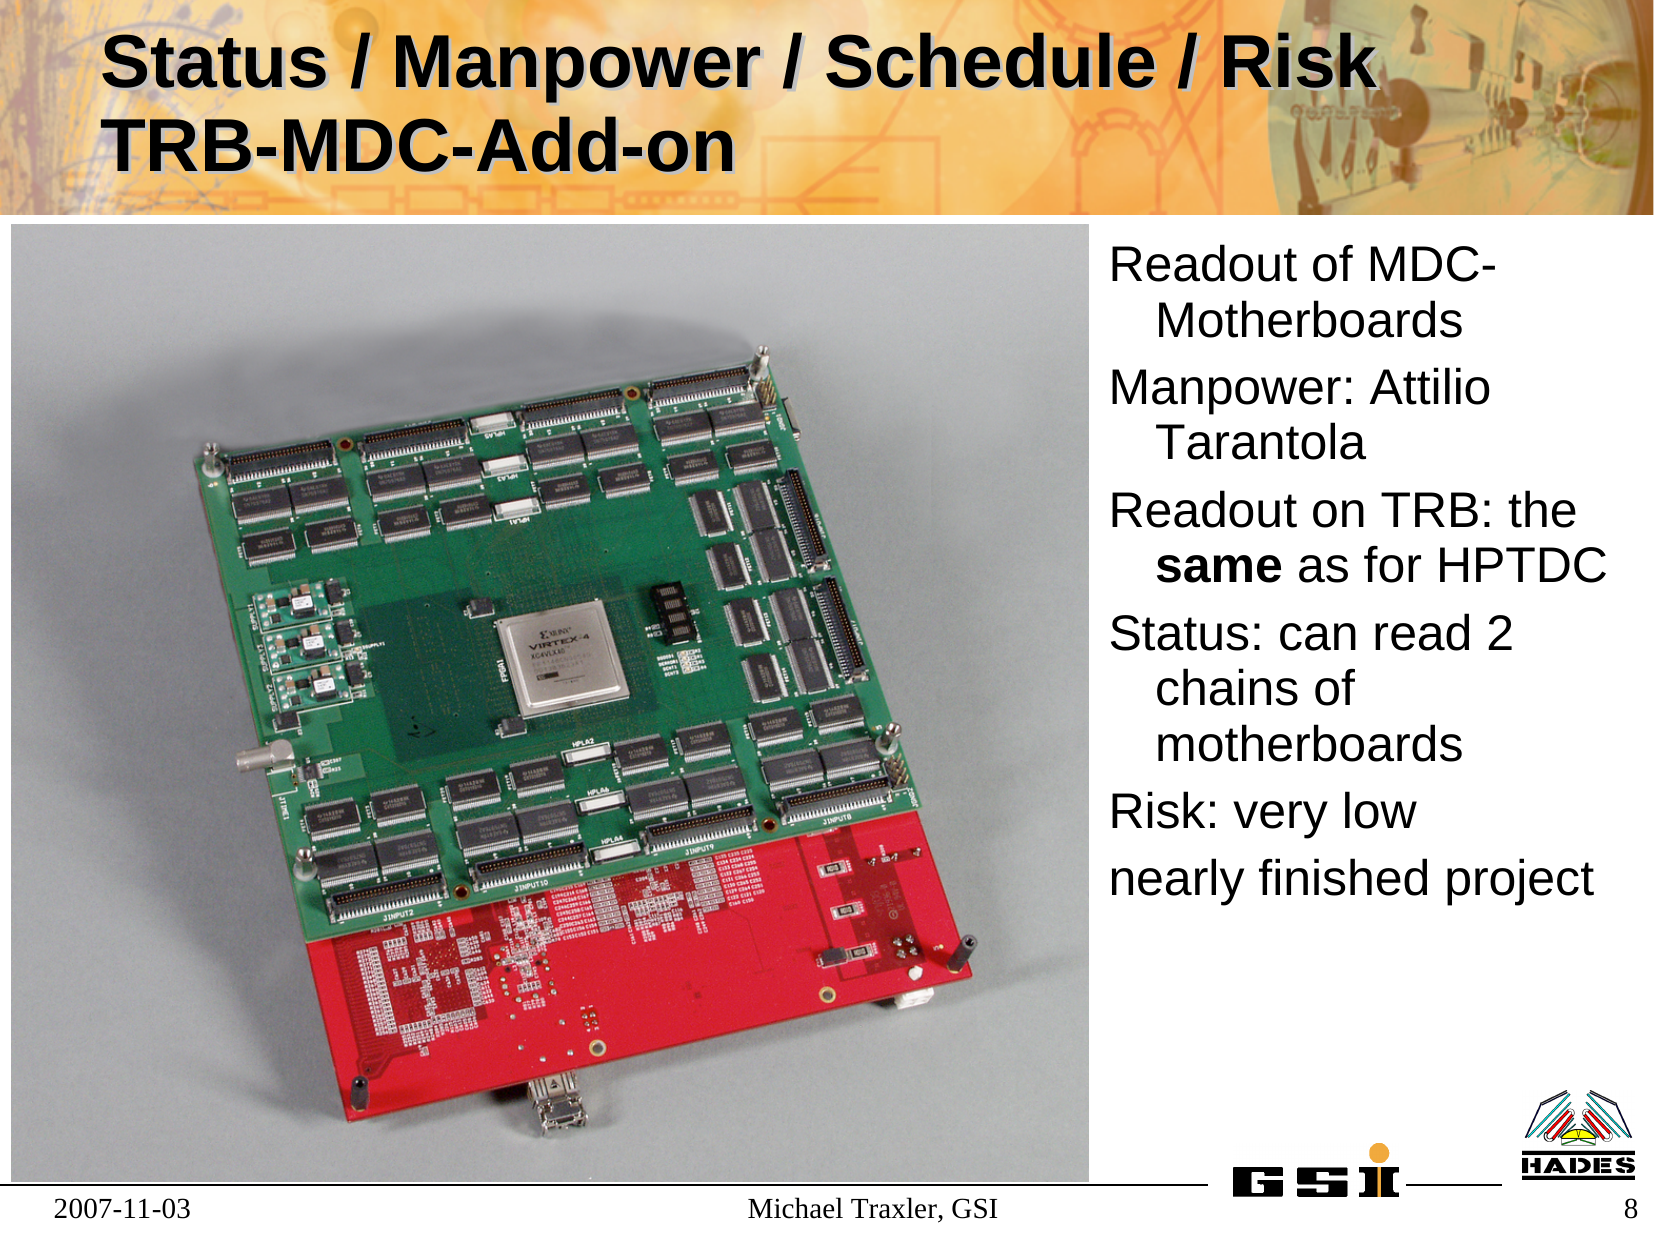

# Status / Manpower / Schedule / Risk TRB-MDC-Add-on
Readout of MDC-Motherboards
Manpower: Attilio Tarantola
Readout on TRB: the same as for HPTDC
Status: can read 2 chains of motherboards
Risk: very low
nearly finished project
2006-09-26
Michael Traxler, GSI
8